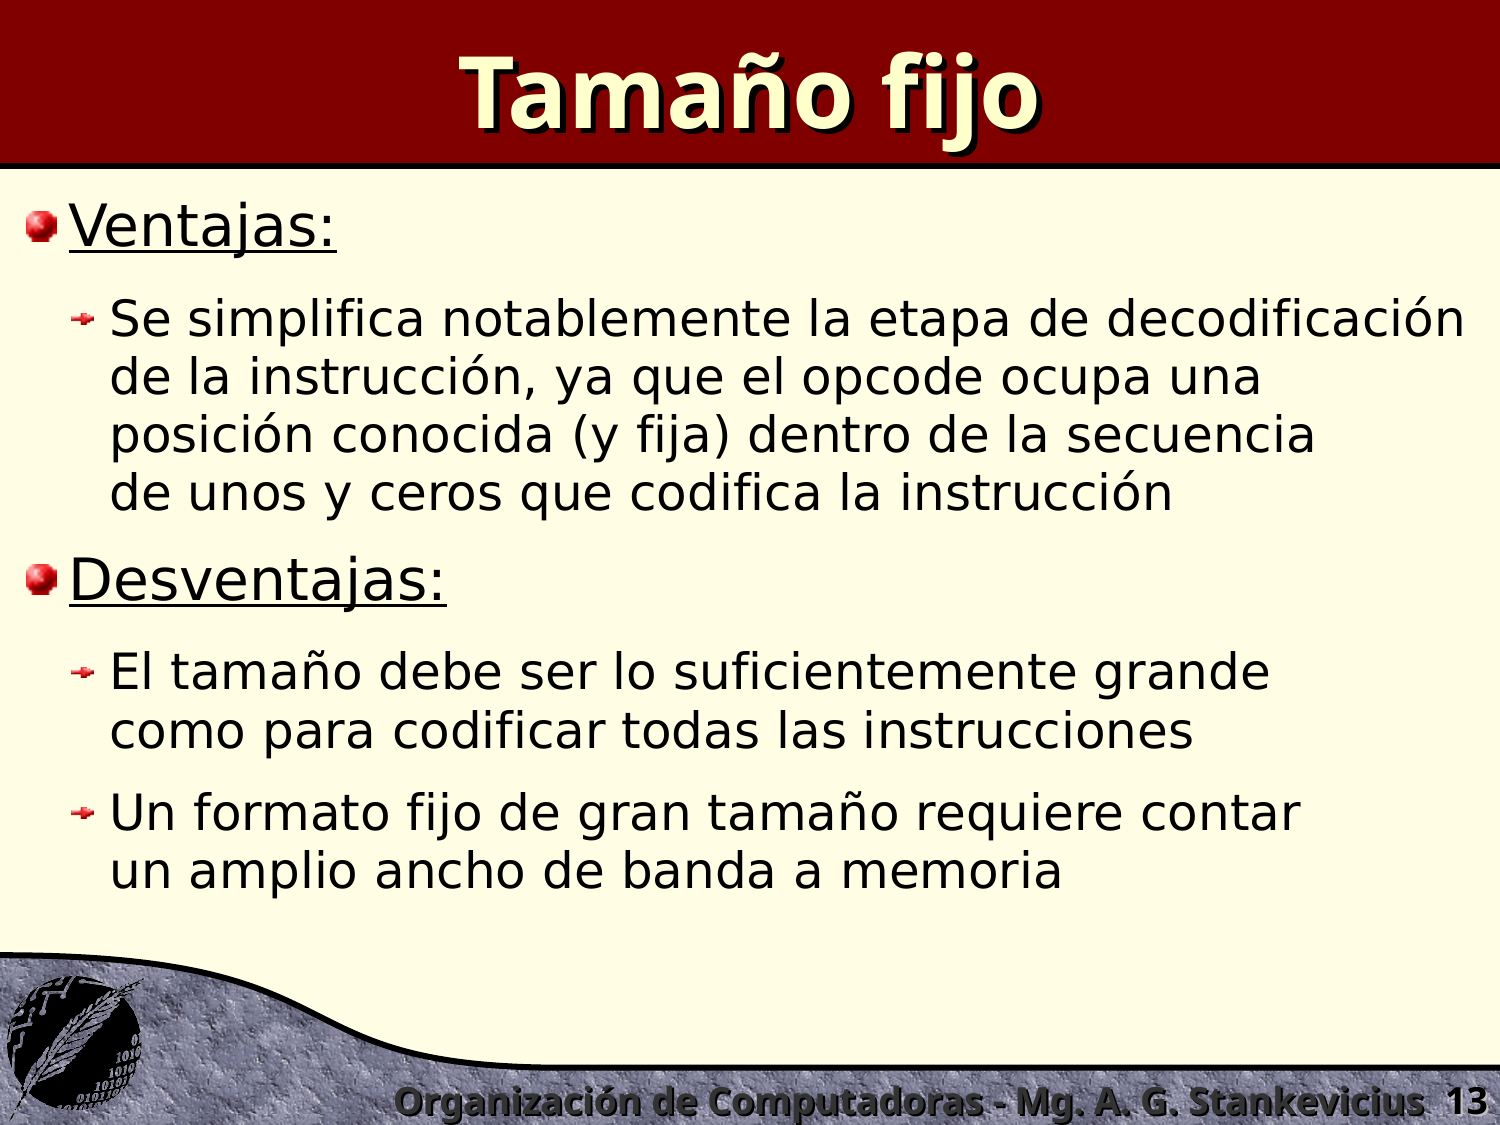

# Tamaño fijo
Ventajas:
Se simplifica notablemente la etapa de decodificación de la instrucción, ya que el opcode ocupa una posición conocida (y fija) dentro de la secuencia
de unos y ceros que codifica la instrucción
Desventajas:
El tamaño debe ser lo suficientemente grande
como para codificar todas las instrucciones
Un formato fijo de gran tamaño requiere contar
un amplio ancho de banda a memoria
13